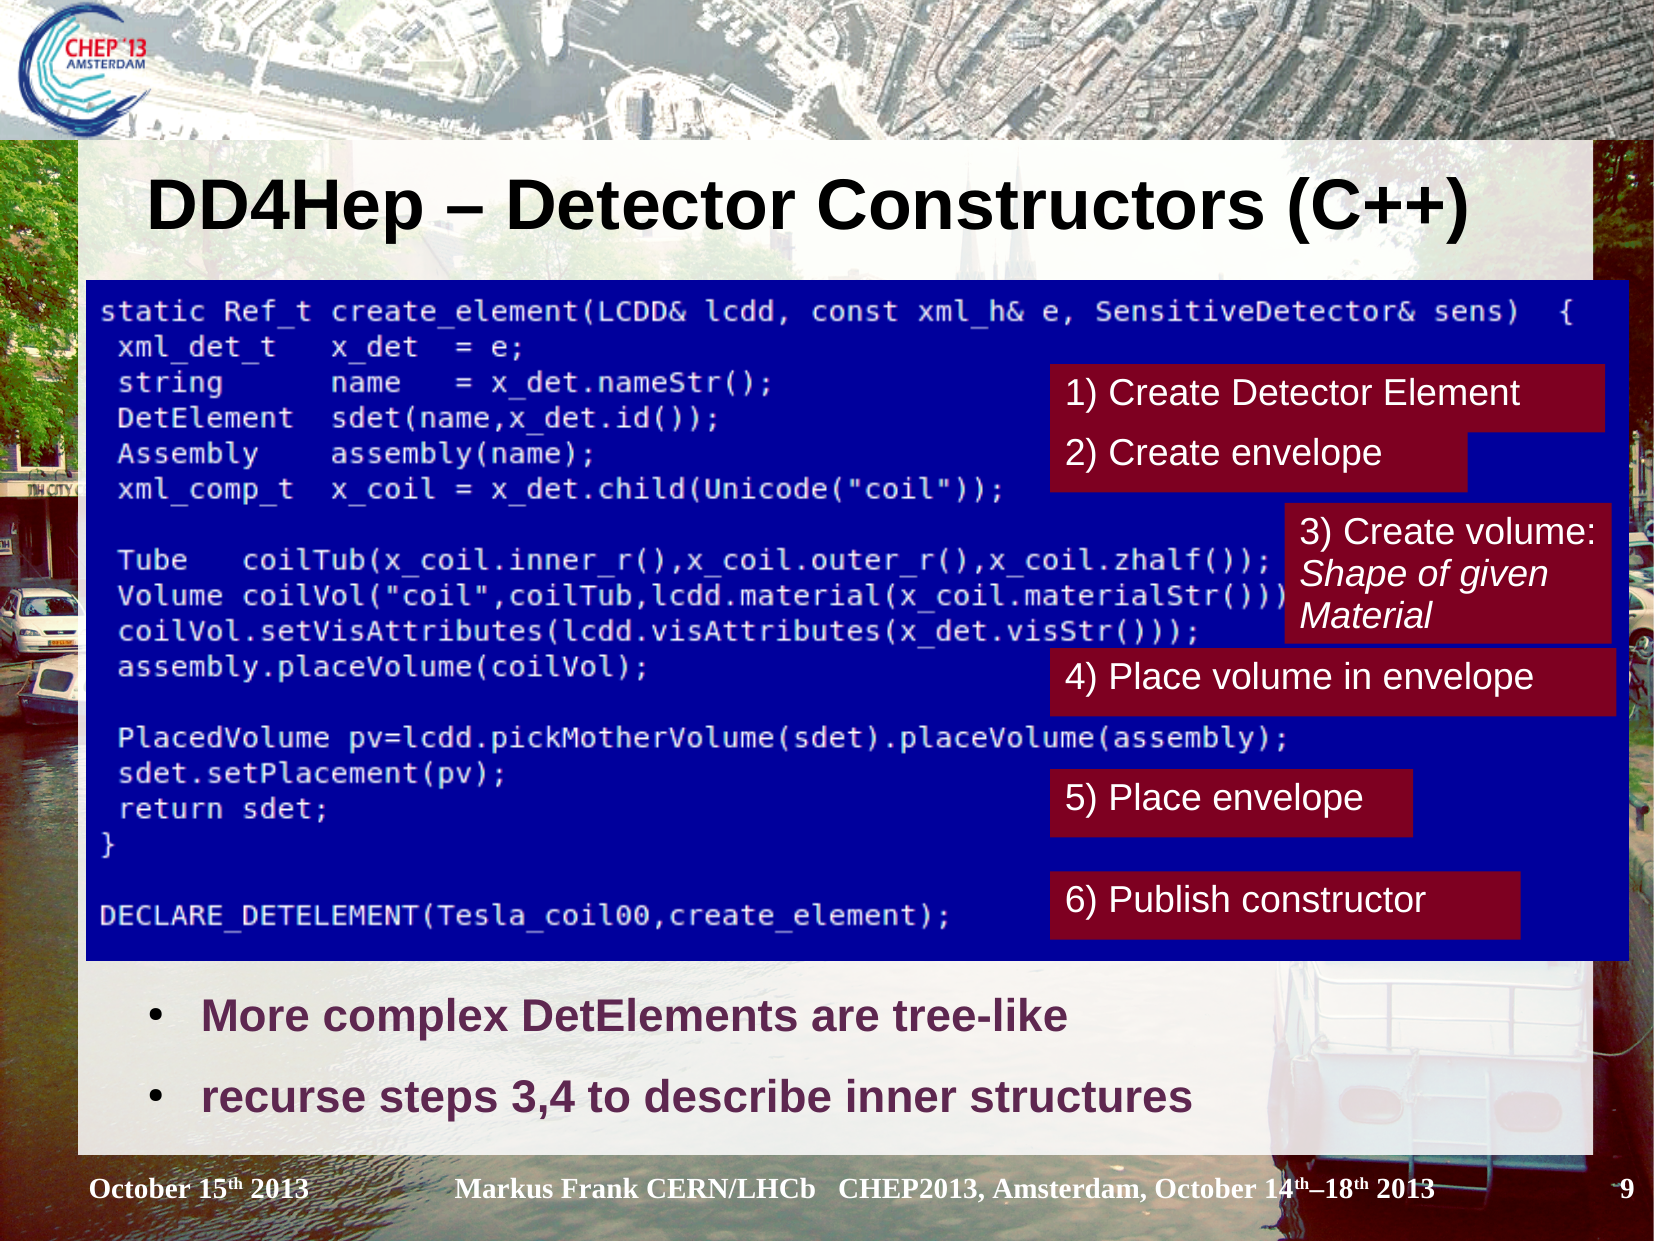

# DD4Hep – Detector Constructors (C++)
1) Create Detector Element
2) Create envelope
3) Create volume:
Shape of given
Material
4) Place volume in envelope
5) Place envelope
6) Publish constructor
More complex DetElements are tree-like
recurse steps 3,4 to describe inner structures
1-2 October 2013
CLIC Detector and Physics Collaboration Meeting, Markus Frank CERN/LHCb
9